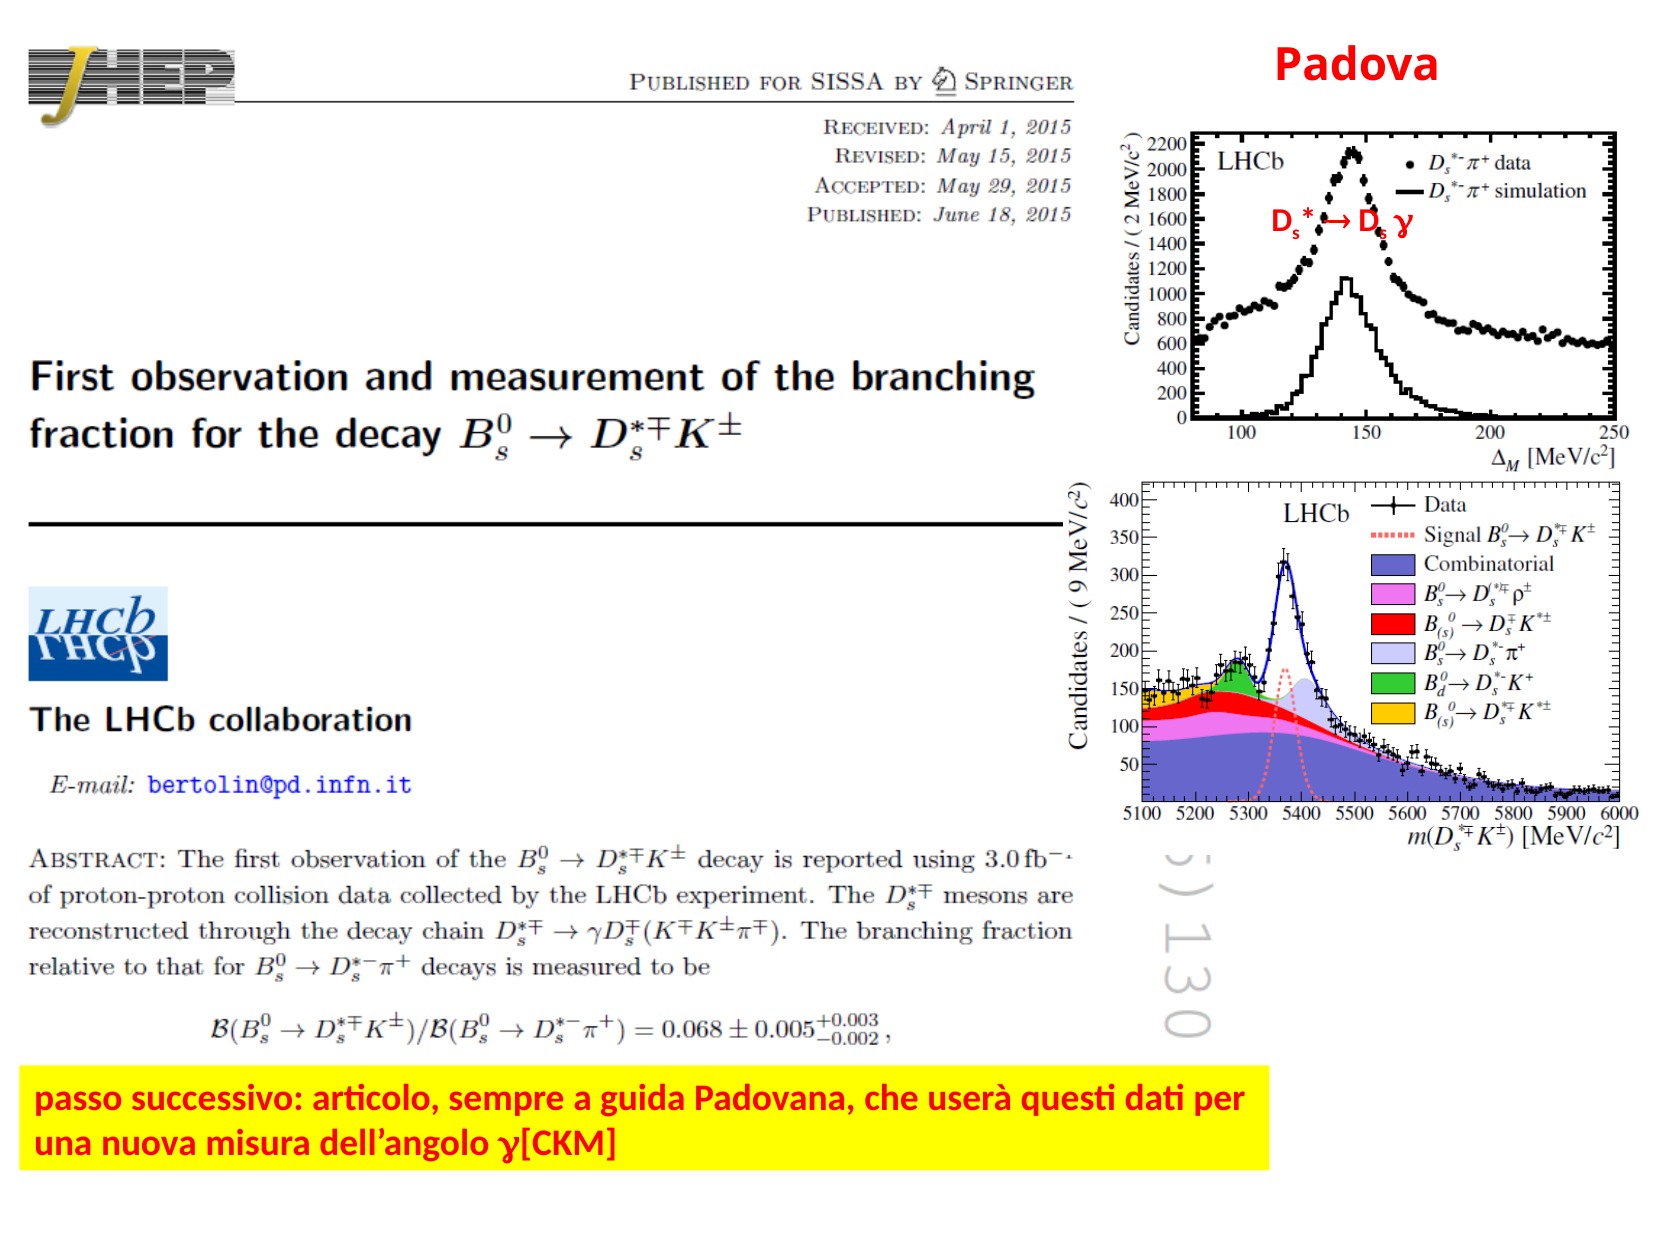

Padova
Ds* ® Ds g
passo successivo: articolo, sempre a guida Padovana, che userà questi dati per una nuova misura dell’angolo g[CKM]